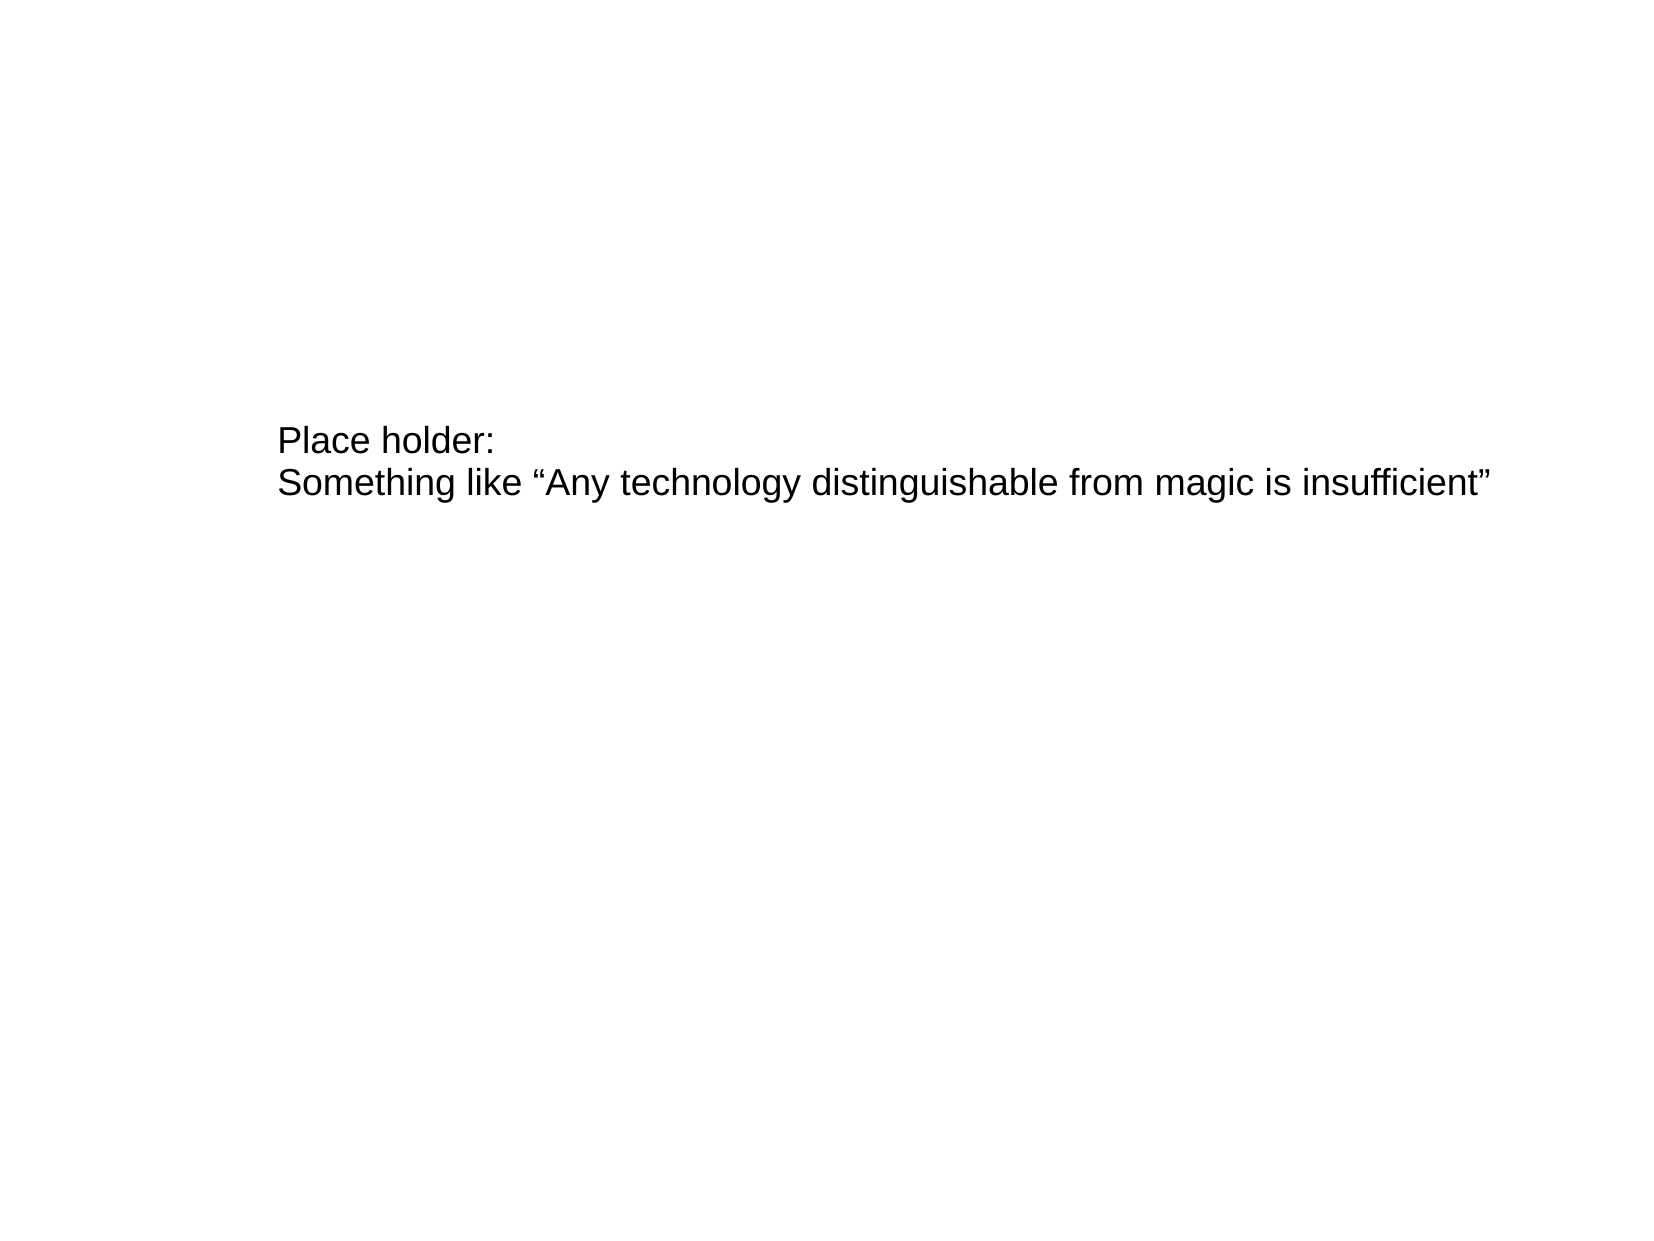

Place holder:
Something like “Any technology distinguishable from magic is insufficient”